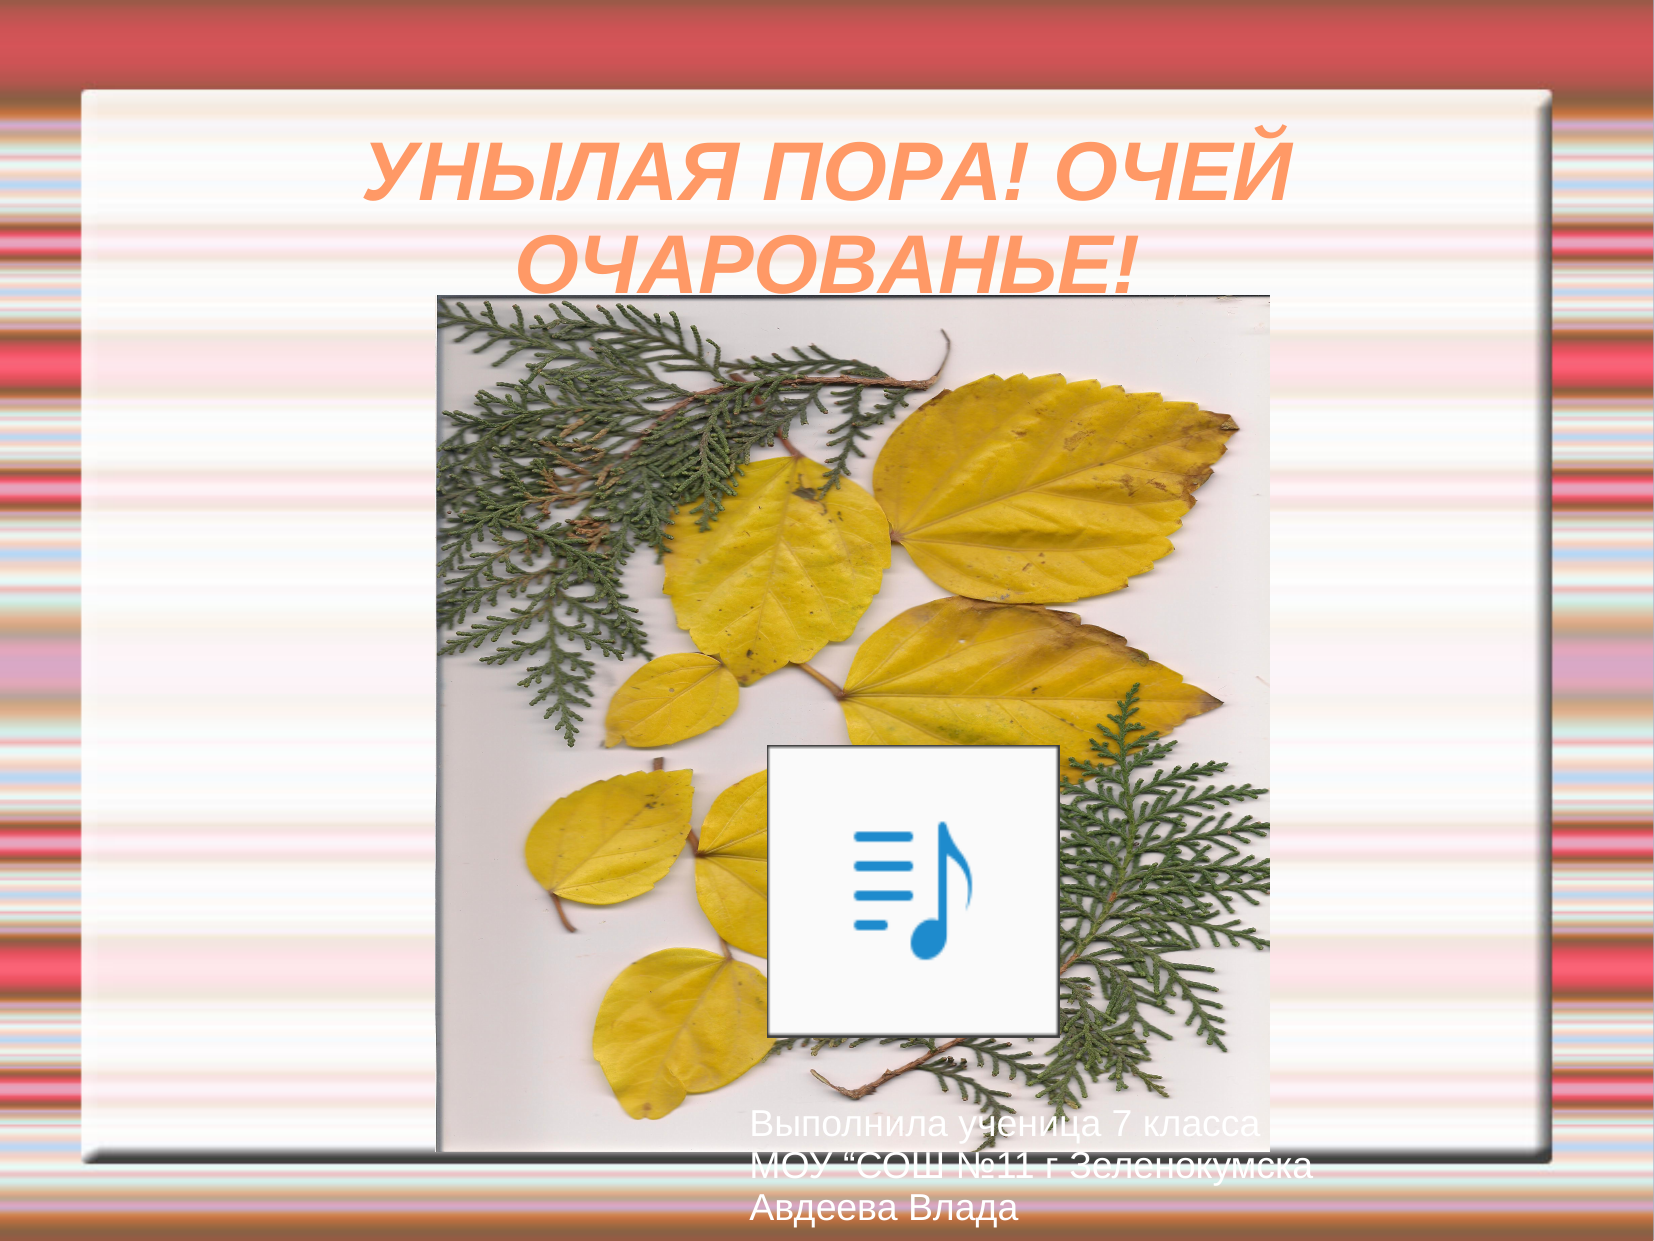

# УНЫЛАЯ ПОРА! ОЧЕЙ ОЧАРОВАНЬЕ!
Выполнила ученица 7 класса
МОУ “СОШ №11 г Зеленокумска
Авдеева Влада